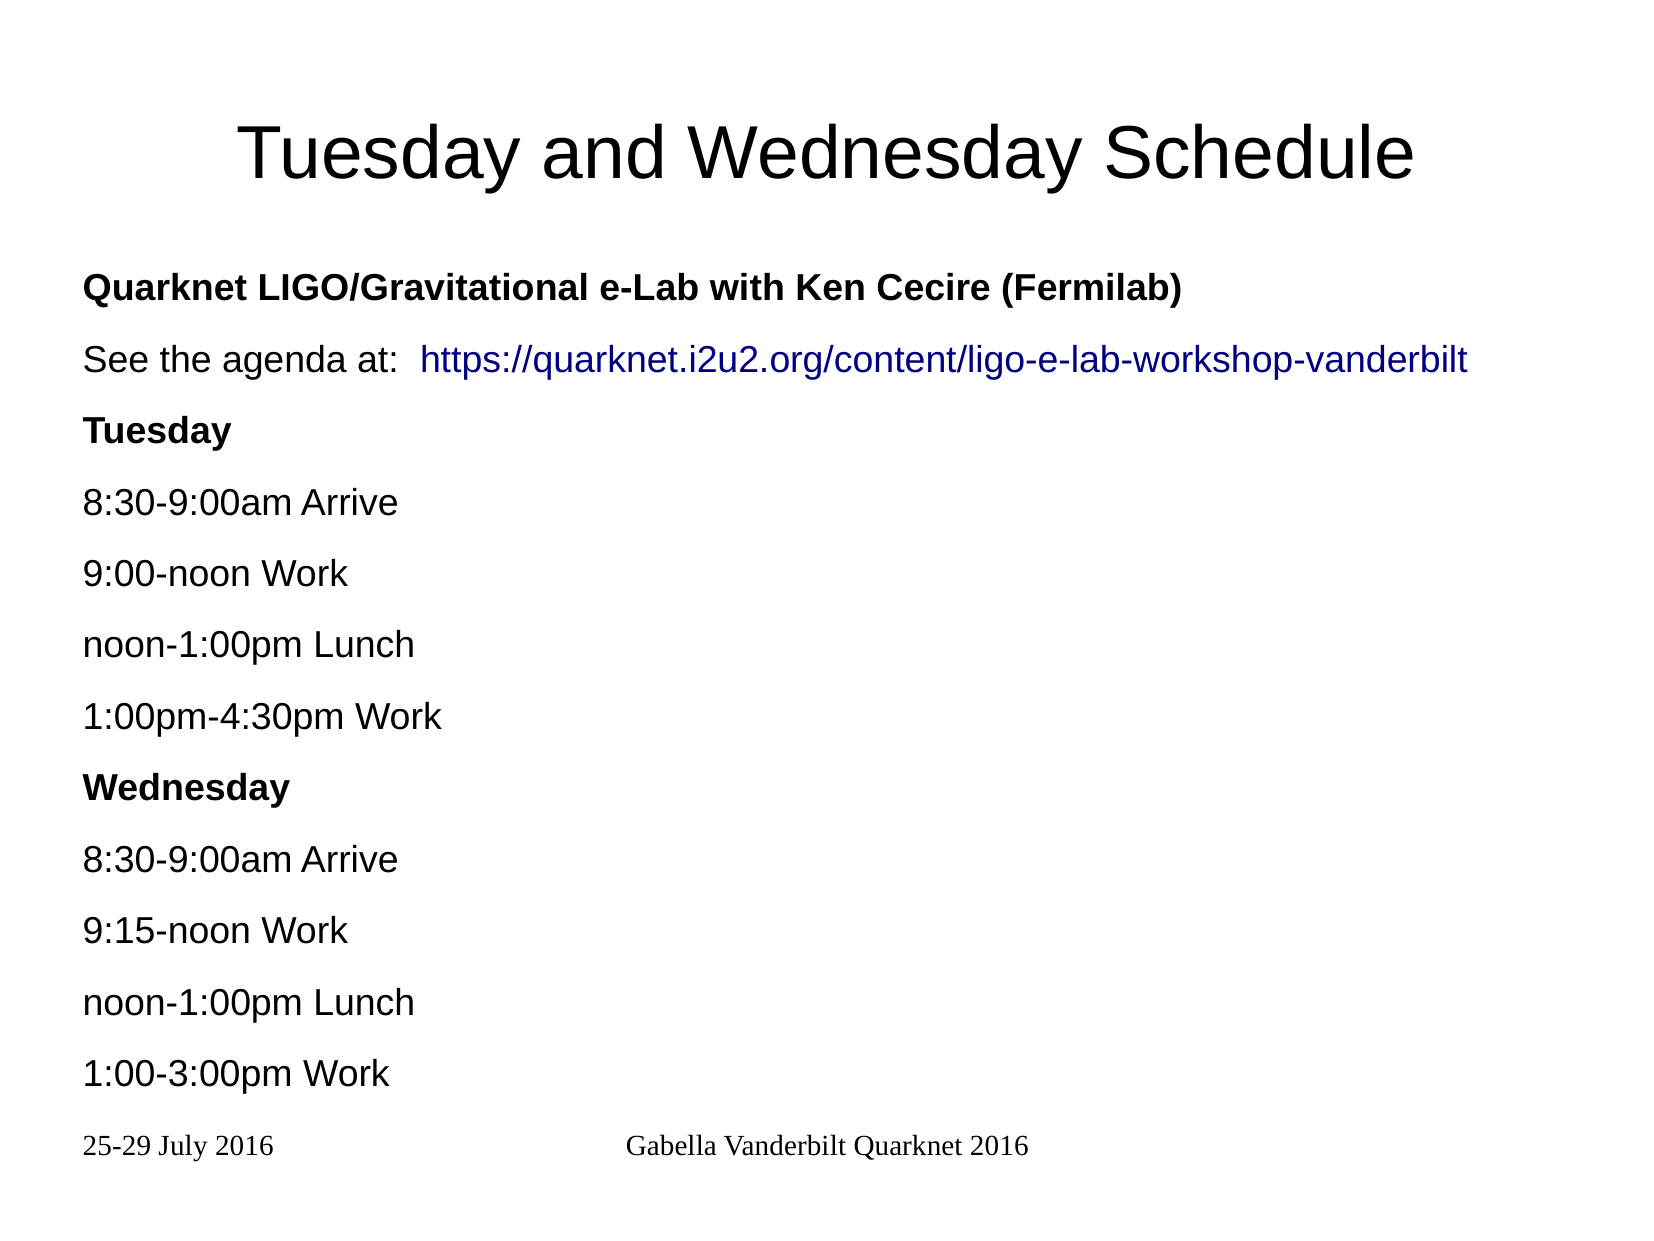

# Tuesday and Wednesday Schedule
Quarknet LIGO/Gravitational e-Lab with Ken Cecire (Fermilab)
See the agenda at: https://quarknet.i2u2.org/content/ligo-e-lab-workshop-vanderbilt
Tuesday
8:30-9:00am Arrive
9:00-noon Work
noon-1:00pm Lunch
1:00pm-4:30pm Work
Wednesday
8:30-9:00am Arrive
9:15-noon Work
noon-1:00pm Lunch
1:00-3:00pm Work
25-29 July 2016
Gabella Vanderbilt Quarknet 2016